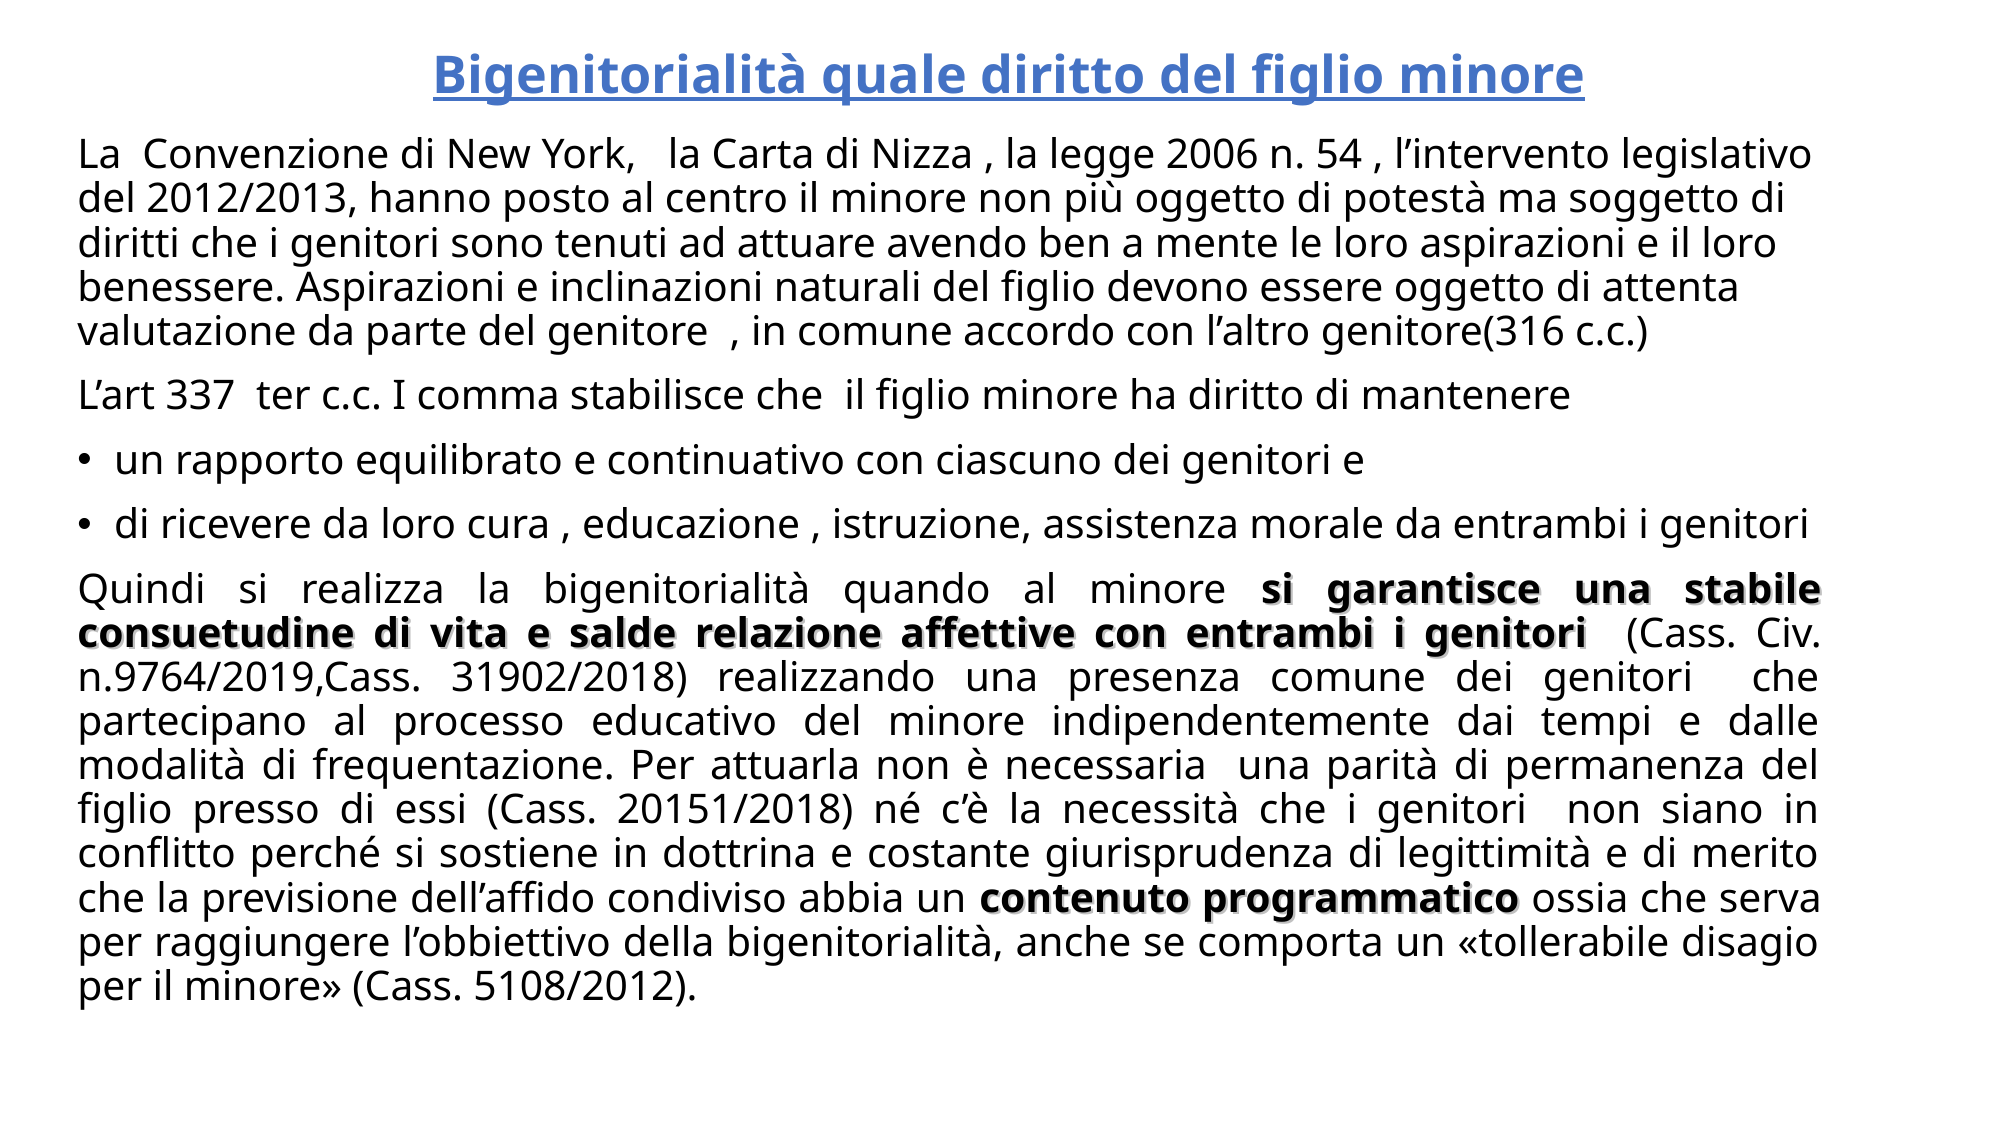

# Bigenitorialità quale diritto del figlio minore
La Convenzione di New York, la Carta di Nizza , la legge 2006 n. 54 , l’intervento legislativo del 2012/2013, hanno posto al centro il minore non più oggetto di potestà ma soggetto di diritti che i genitori sono tenuti ad attuare avendo ben a mente le loro aspirazioni e il loro benessere. Aspirazioni e inclinazioni naturali del figlio devono essere oggetto di attenta valutazione da parte del genitore , in comune accordo con l’altro genitore(316 c.c.)
L’art 337 ter c.c. I comma stabilisce che il figlio minore ha diritto di mantenere
un rapporto equilibrato e continuativo con ciascuno dei genitori e
di ricevere da loro cura , educazione , istruzione, assistenza morale da entrambi i genitori
Quindi si realizza la bigenitorialità quando al minore si garantisce una stabile consuetudine di vita e salde relazione affettive con entrambi i genitori (Cass. Civ. n.9764/2019,Cass. 31902/2018) realizzando una presenza comune dei genitori che partecipano al processo educativo del minore indipendentemente dai tempi e dalle modalità di frequentazione. Per attuarla non è necessaria una parità di permanenza del figlio presso di essi (Cass. 20151/2018) né c’è la necessità che i genitori non siano in conflitto perché si sostiene in dottrina e costante giurisprudenza di legittimità e di merito che la previsione dell’affido condiviso abbia un contenuto programmatico ossia che serva per raggiungere l’obbiettivo della bigenitorialità, anche se comporta un «tollerabile disagio per il minore» (Cass. 5108/2012).